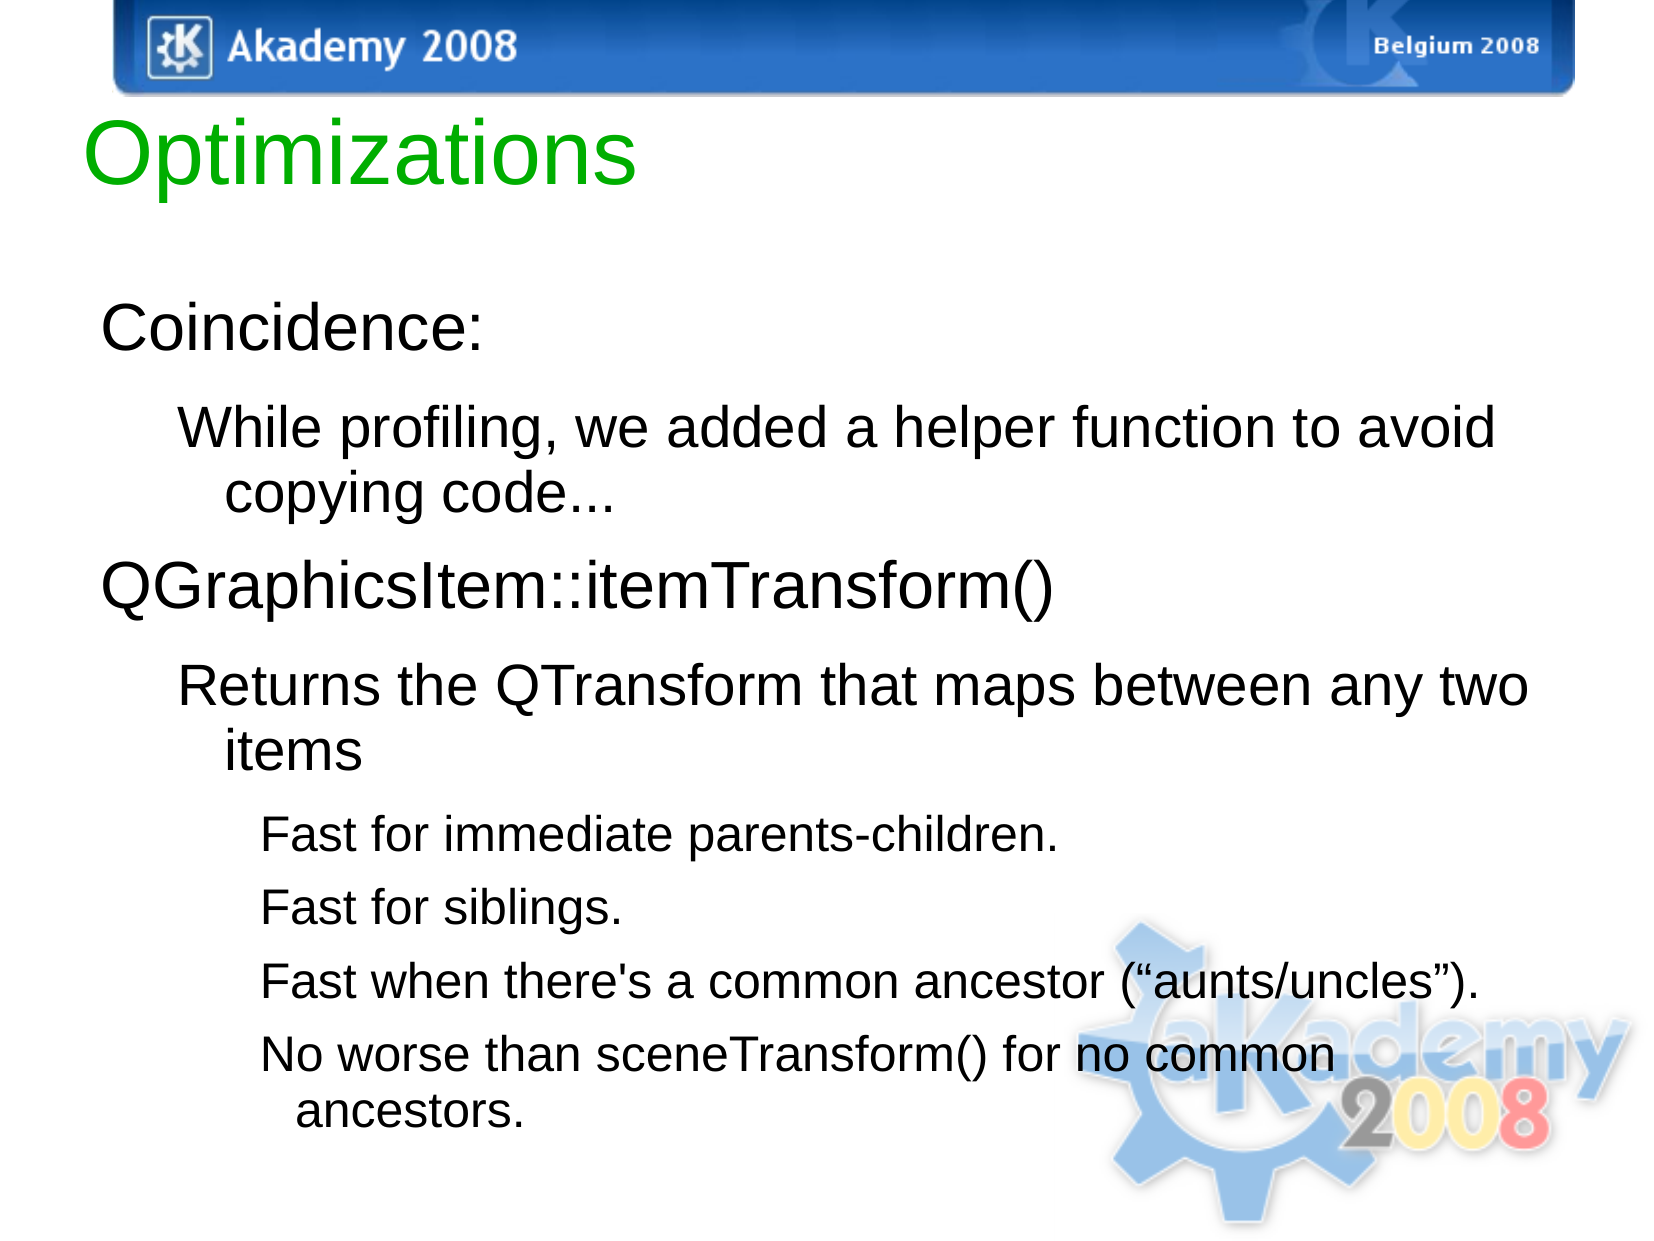

# Optimizations
Coincidence:
While profiling, we added a helper function to avoid copying code...
QGraphicsItem::itemTransform()
Returns the QTransform that maps between any two items
Fast for immediate parents-children.
Fast for siblings.
Fast when there's a common ancestor (“aunts/uncles”).
No worse than sceneTransform() for no common ancestors.